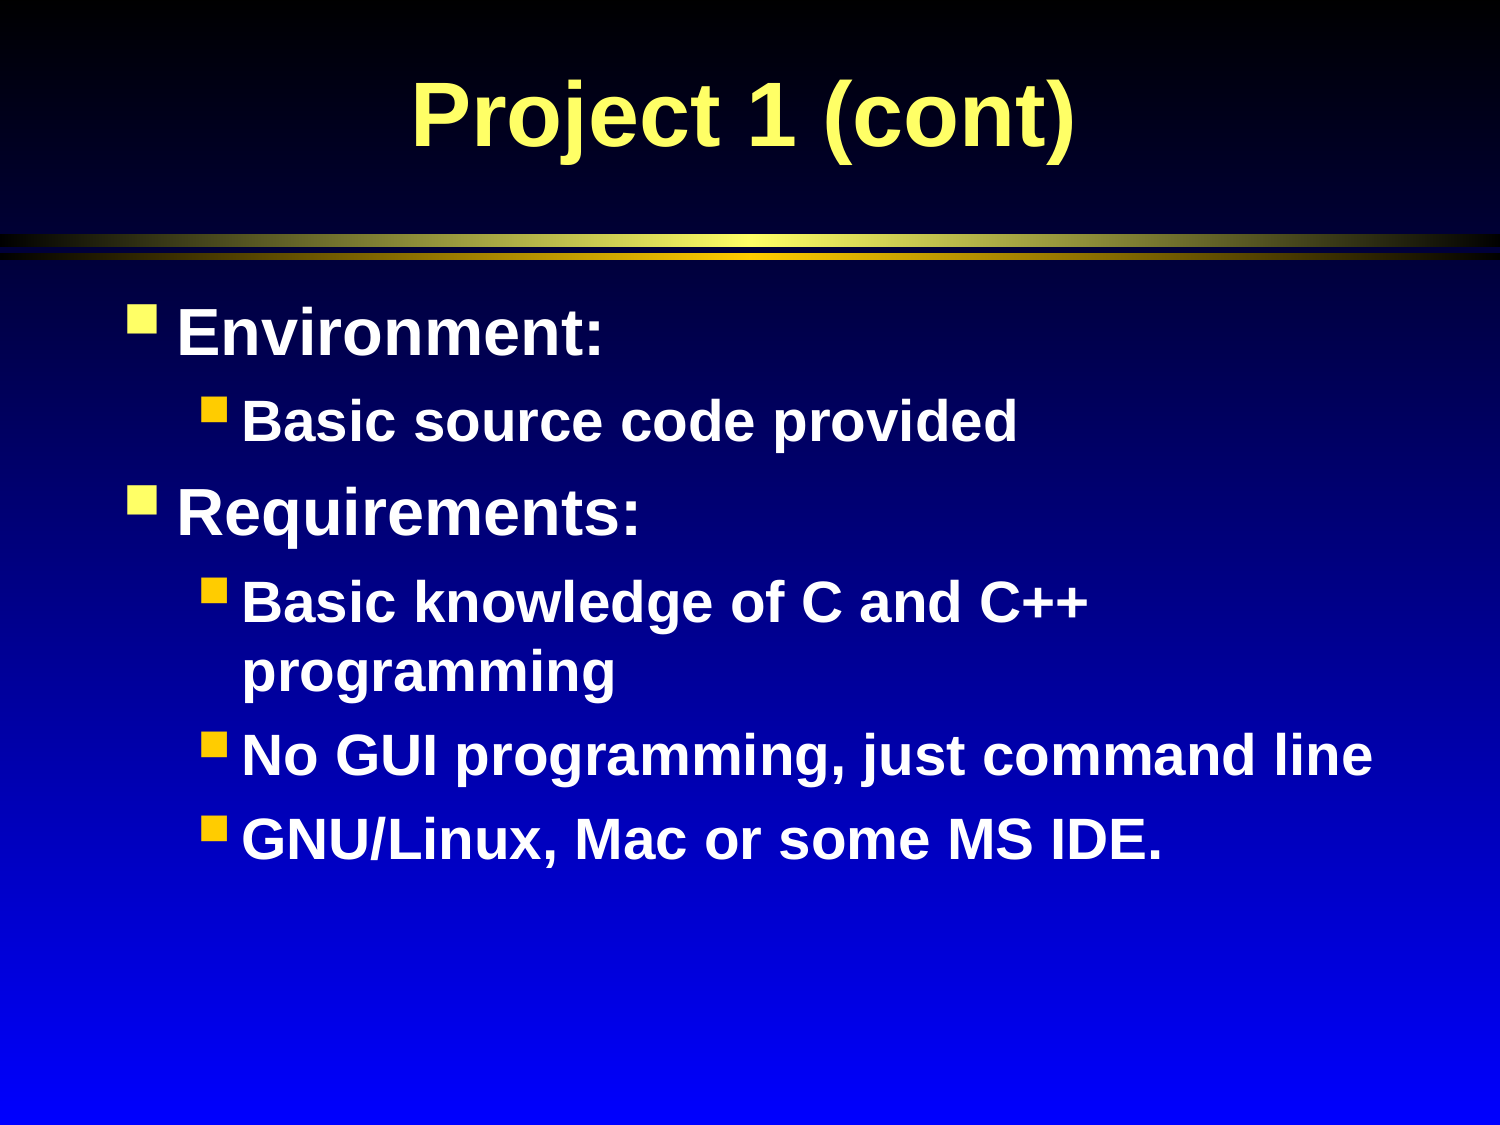

# Project 1 (cont)
Environment:
Basic source code provided
Requirements:
Basic knowledge of C and C++ programming
No GUI programming, just command line
GNU/Linux, Mac or some MS IDE.